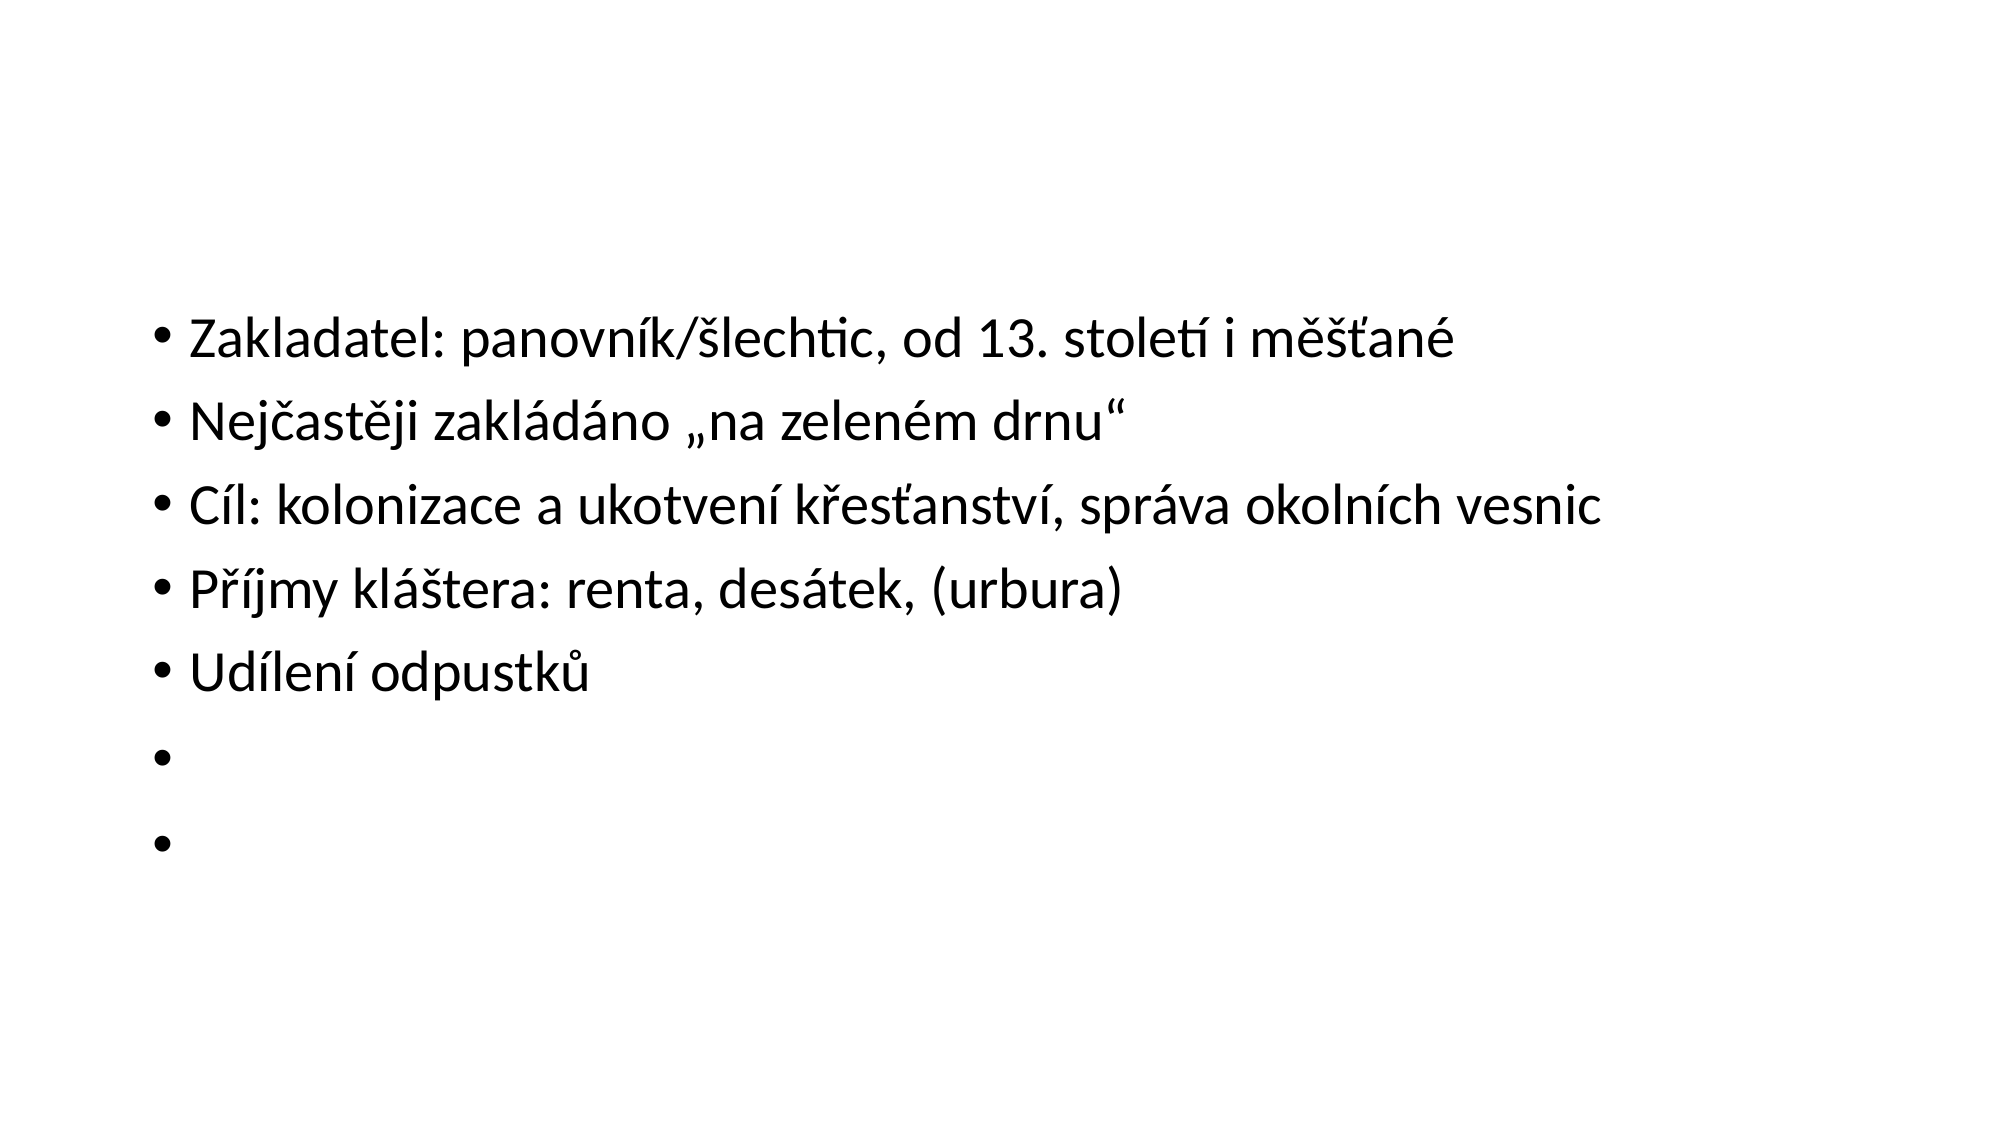

#
Zakladatel: panovník/šlechtic, od 13. století i měšťané
Nejčastěji zakládáno „na zeleném drnu“
Cíl: kolonizace a ukotvení křesťanství, správa okolních vesnic
Příjmy kláštera: renta, desátek, (urbura)
Udílení odpustků